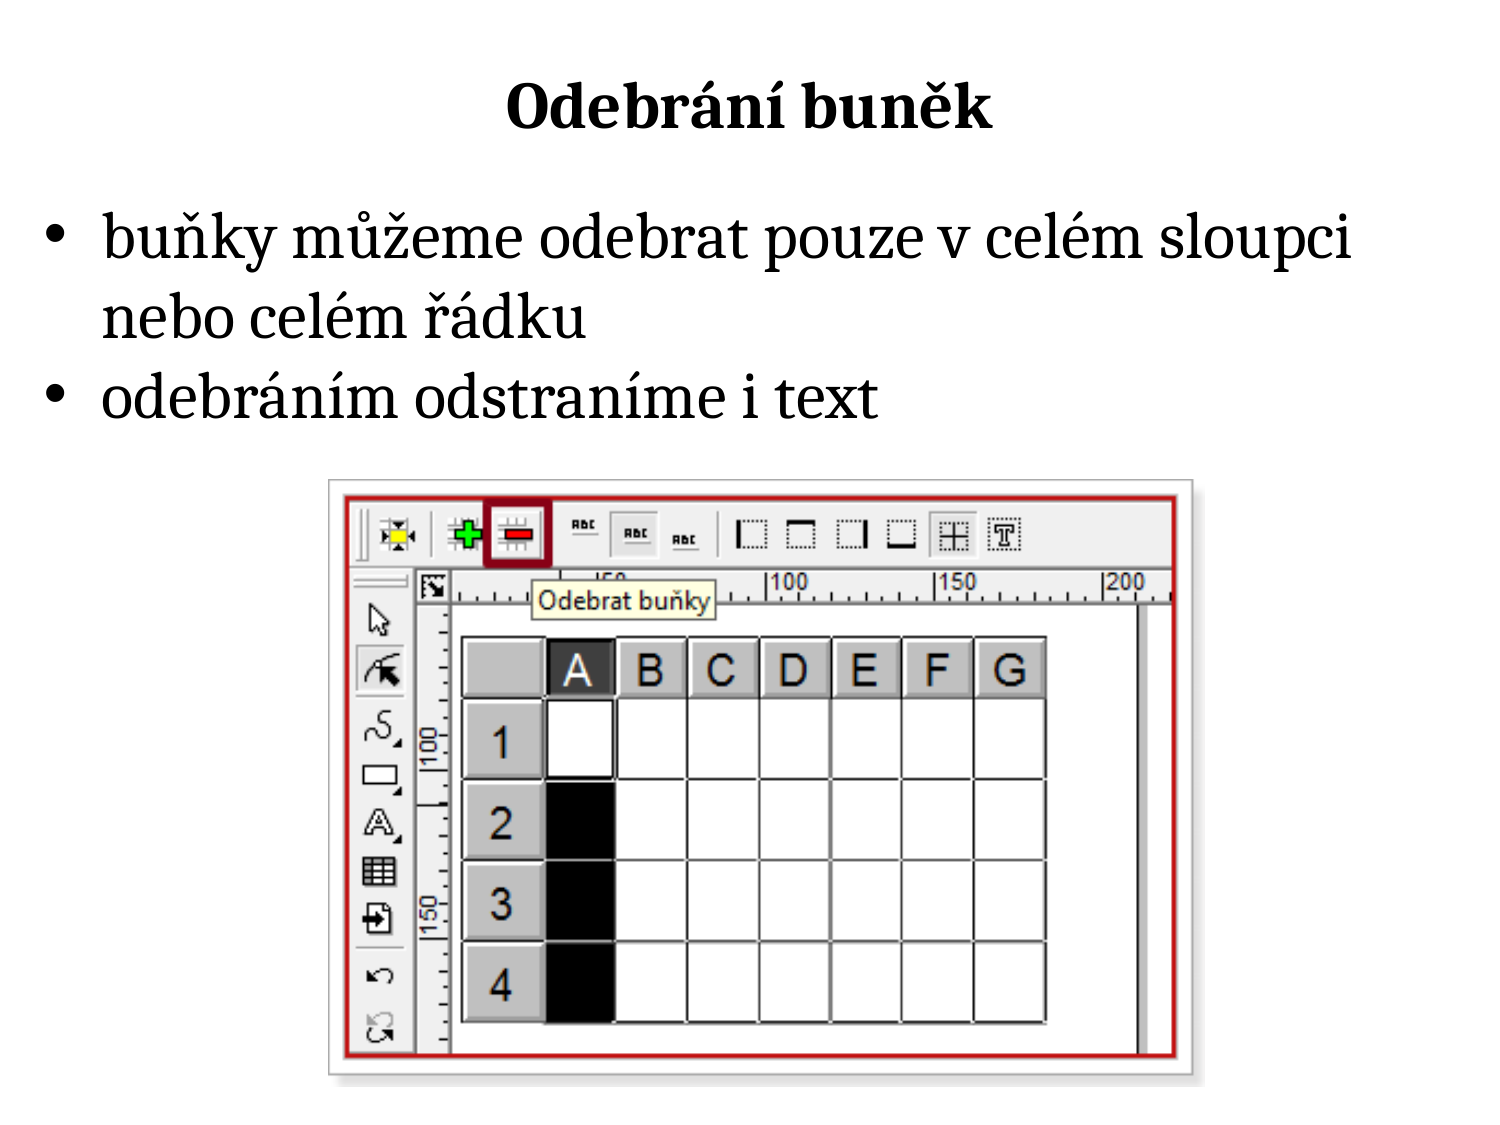

Odebrání buněk
buňky můžeme odebrat pouze v celém sloupci nebo celém řádku
odebráním odstraníme i text